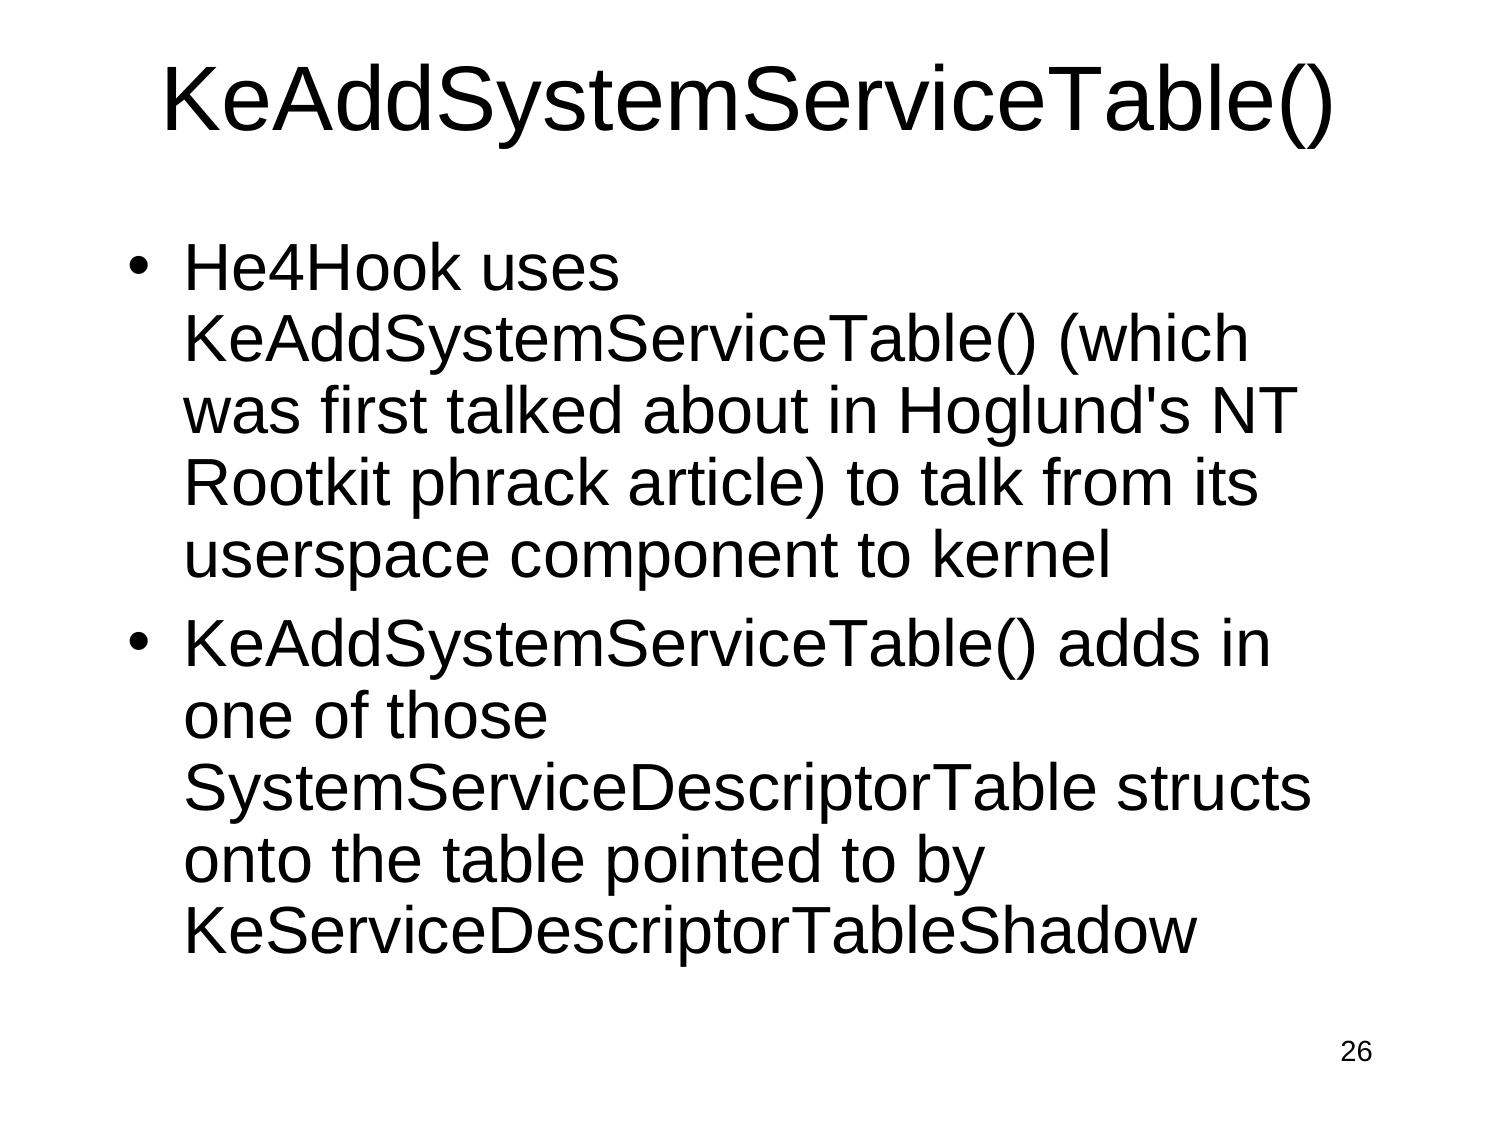

# KeAddSystemServiceTable()
He4Hook uses KeAddSystemServiceTable() (which was first talked about in Hoglund's NT Rootkit phrack article) to talk from its userspace component to kernel
KeAddSystemServiceTable() adds in one of those SystemServiceDescriptorTable structs onto the table pointed to by KeServiceDescriptorTableShadow